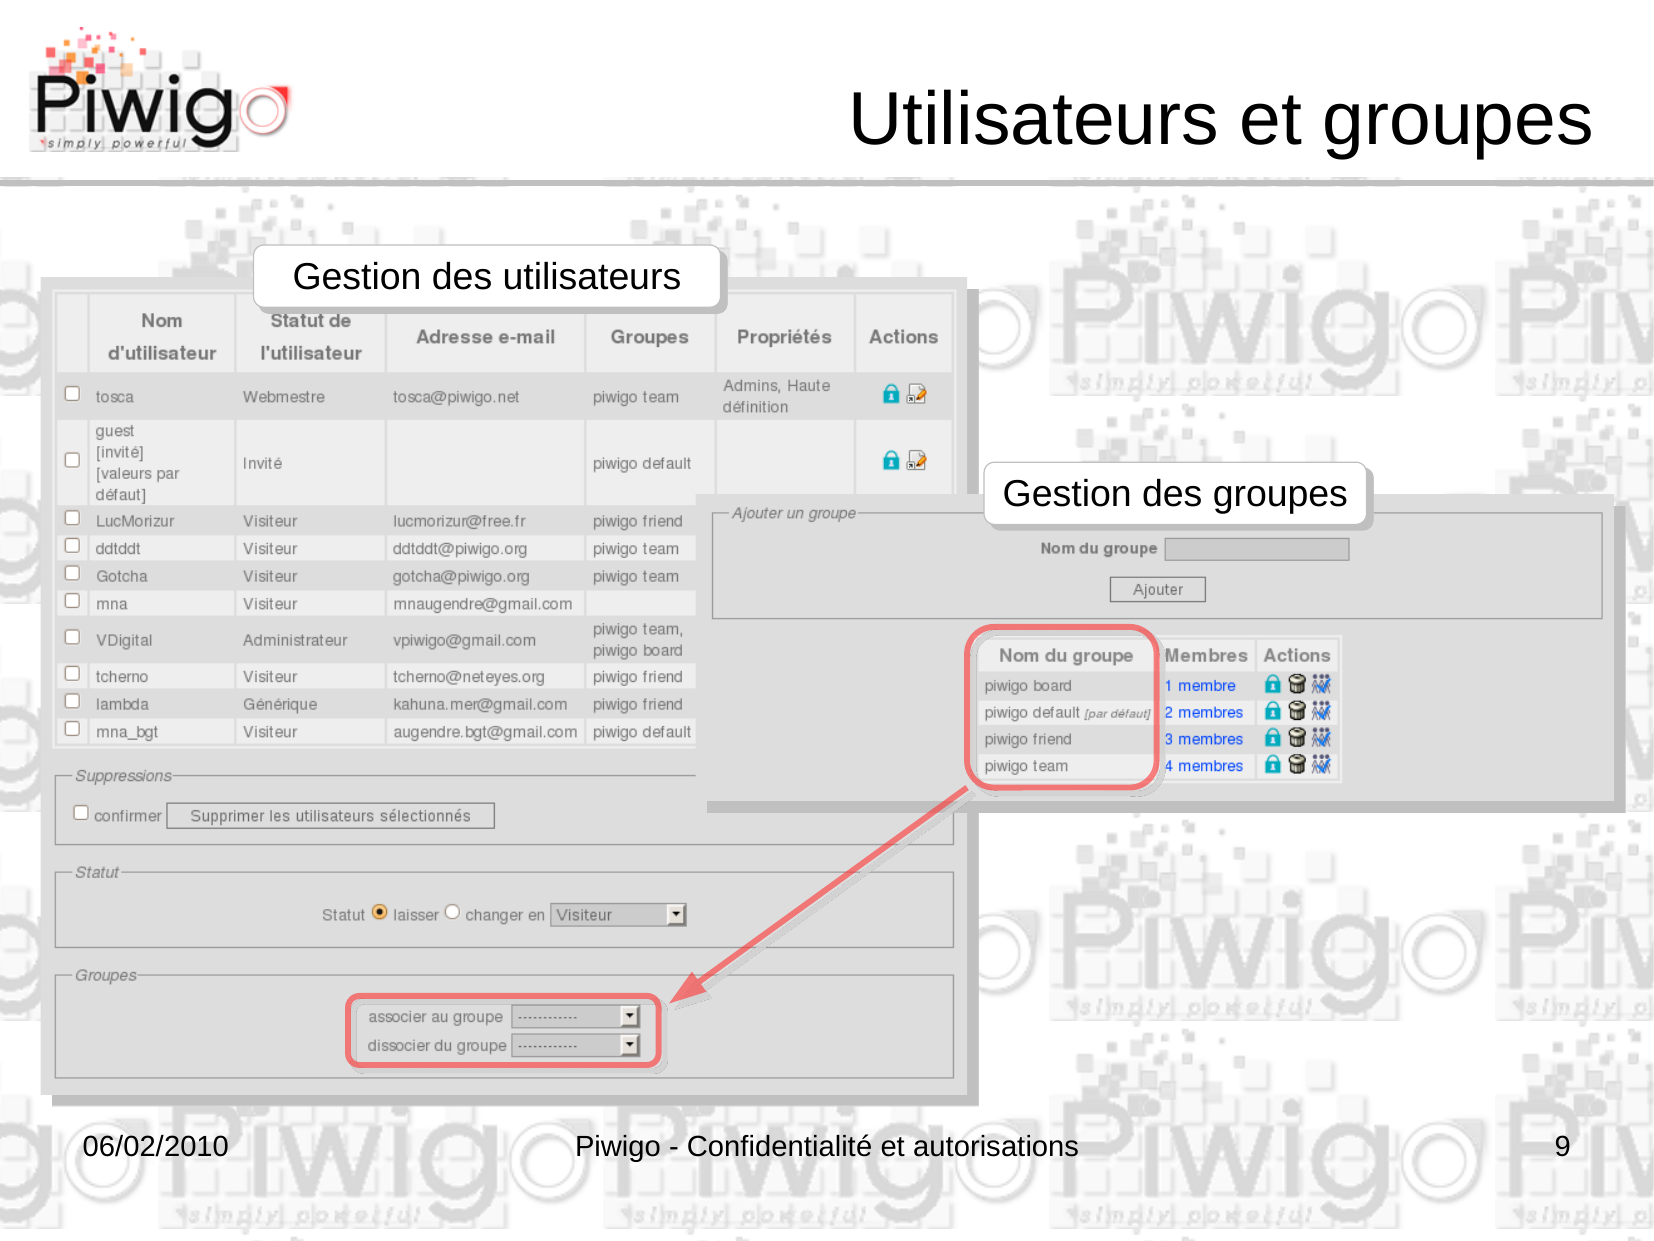

# Utilisateurs et groupes
Gestion des utilisateurs
Gestion des groupes
06/02/2010
Piwigo - Confidentialité et autorisations
9